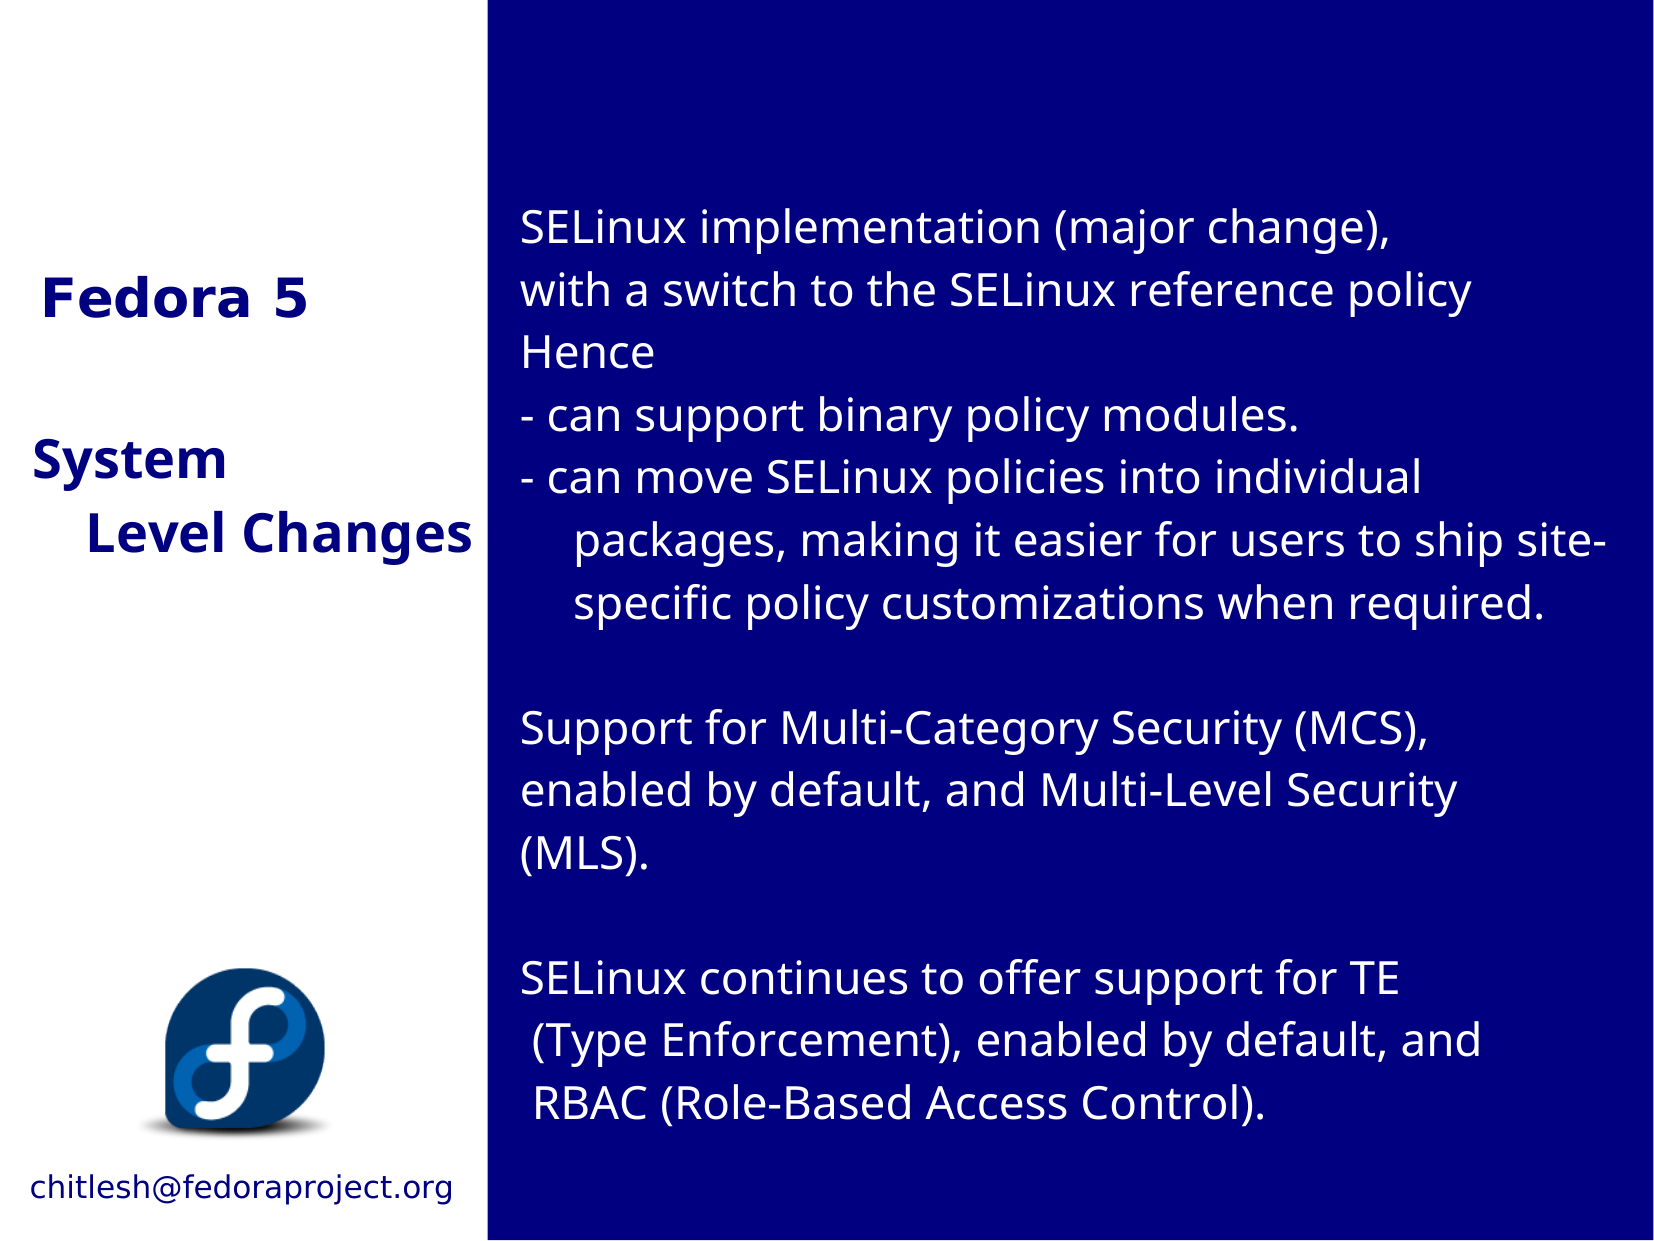

SELinux implementation (major change),
with a switch to the SELinux reference policy
Hence
- can support binary policy modules.
- can move SELinux policies into individual packages, making it easier for users to ship site-specific policy customizations when required.
Support for Multi-Category Security (MCS),
enabled by default, and Multi-Level Security
(MLS).
SELinux continues to offer support for TE
 (Type Enforcement), enabled by default, and
 RBAC (Role-Based Access Control).
Fedora 5
System
Level Changes